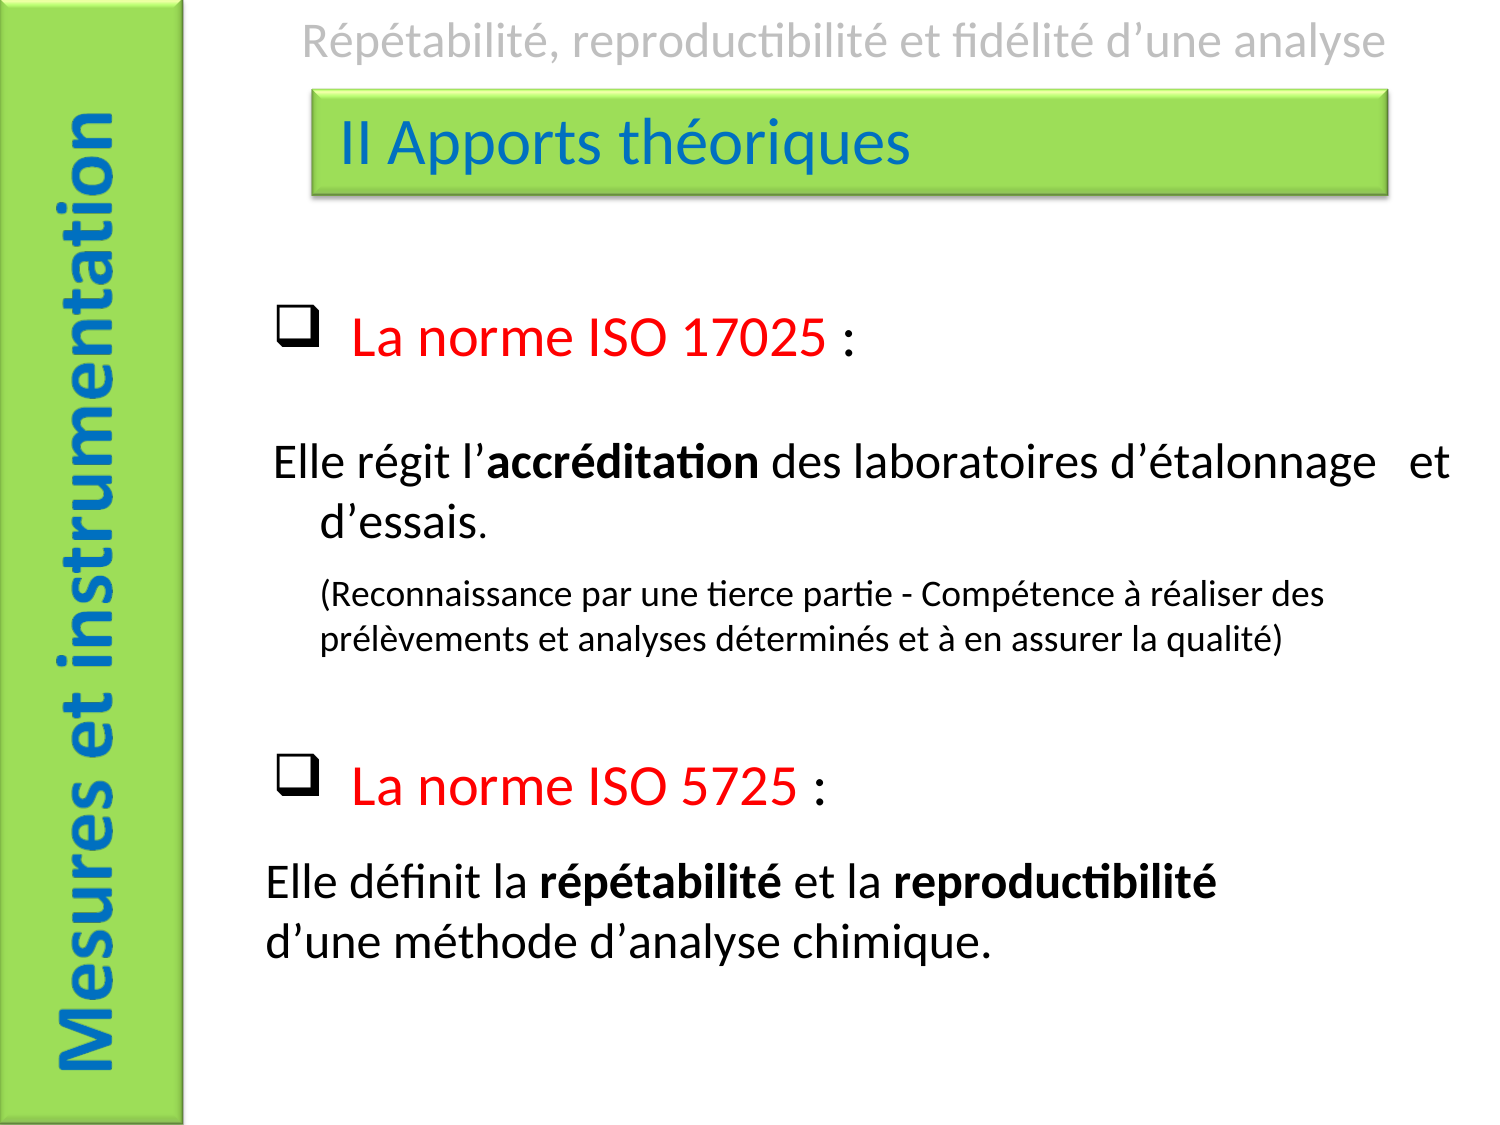

Répétabilité, reproductibilité et fidélité d’une analyse
II Apports théoriques
 La norme ISO 17025 :
Elle régit l’accréditation des laboratoires d’étalonnage	 et d’essais.
	(Reconnaissance par une tierce partie - Compétence à réaliser des 	prélèvements et analyses déterminés et à en assurer la qualité)
 La norme ISO 5725 :
 Elle définit la répétabilité et la reproductibilité 	 d’une méthode d’analyse chimique.